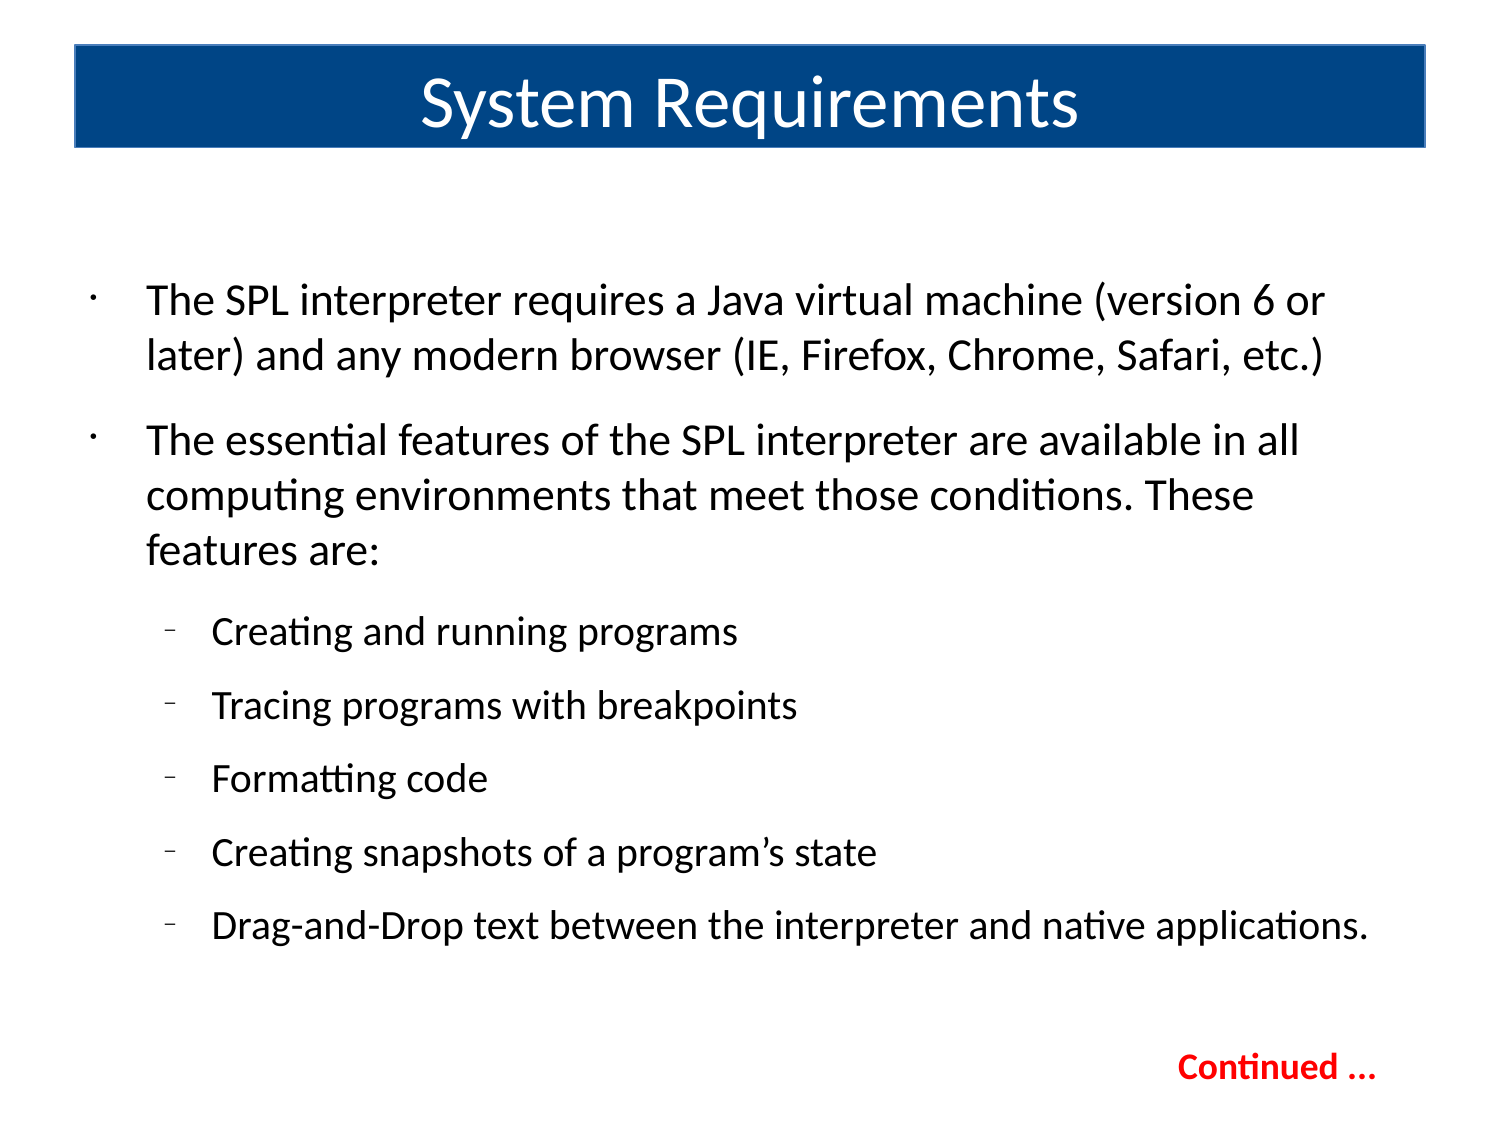

System Requirements
# The SPL interpreter requires a Java virtual machine (version 6 or later) and any modern browser (IE, Firefox, Chrome, Safari, etc.)
The essential features of the SPL interpreter are available in all computing environments that meet those conditions. These features are:
Creating and running programs
Tracing programs with breakpoints
Formatting code
Creating snapshots of a program’s state
Drag-and-Drop text between the interpreter and native applications.
Continued ...